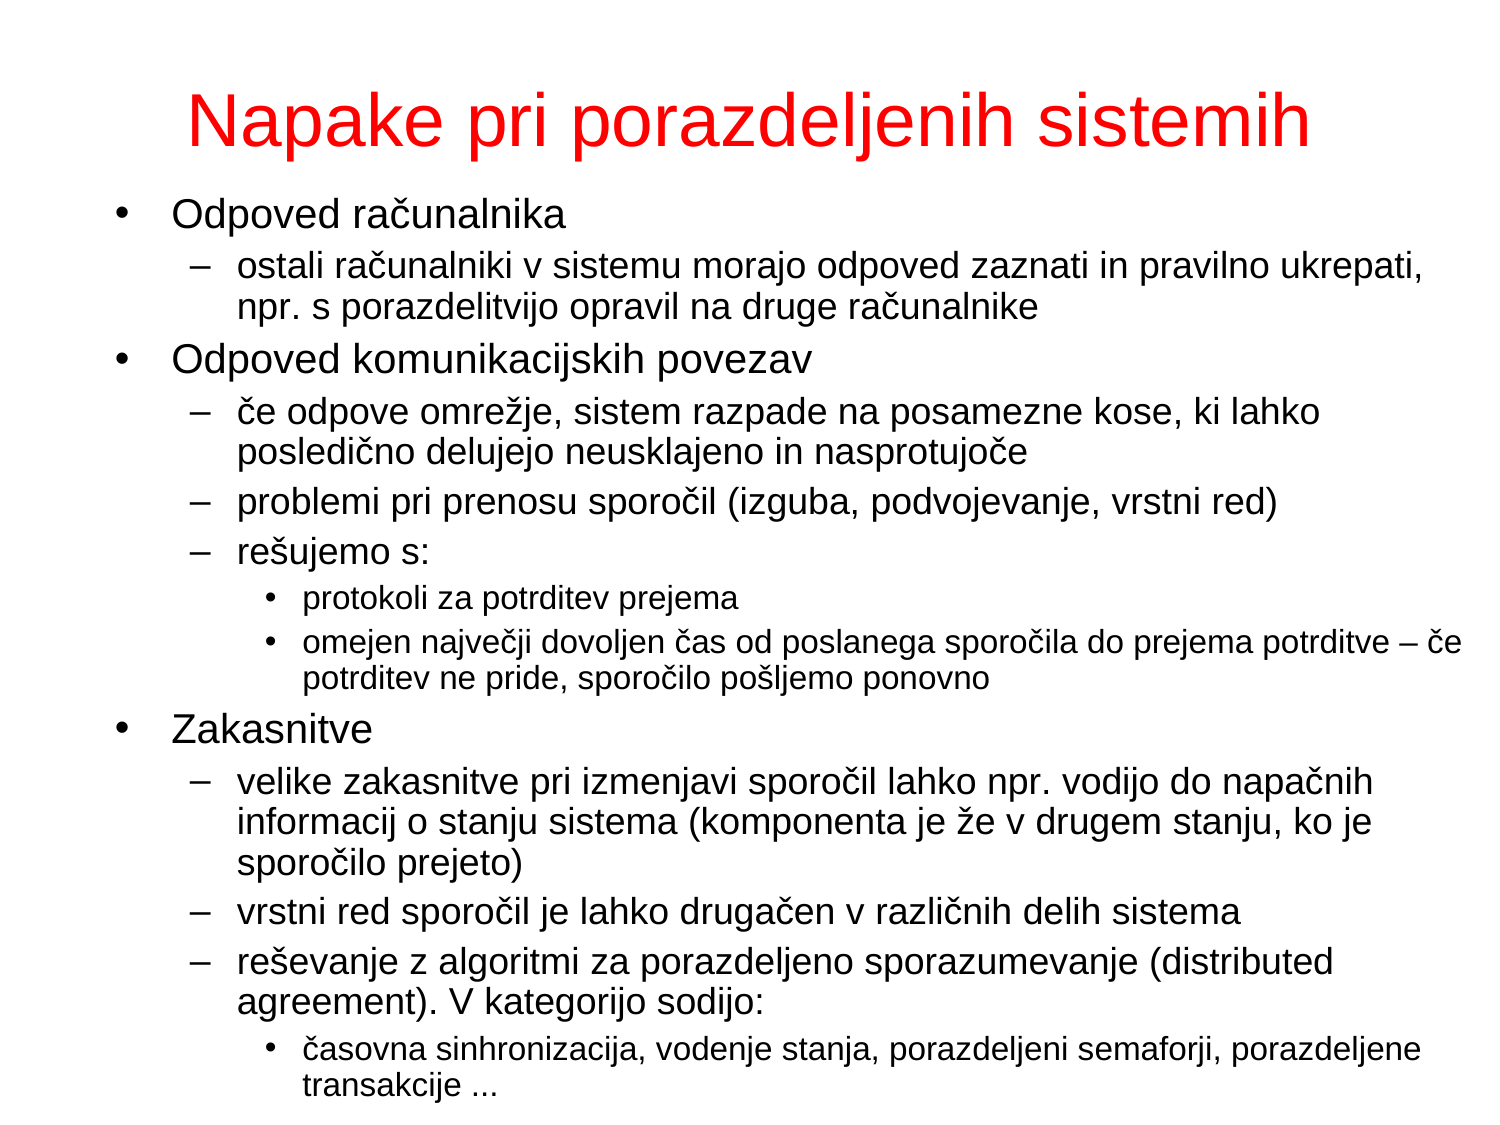

# Napake pri porazdeljenih sistemih
Odpoved računalnika
ostali računalniki v sistemu morajo odpoved zaznati in pravilno ukrepati, npr. s porazdelitvijo opravil na druge računalnike
Odpoved komunikacijskih povezav
če odpove omrežje, sistem razpade na posamezne kose, ki lahko posledično delujejo neusklajeno in nasprotujoče
problemi pri prenosu sporočil (izguba, podvojevanje, vrstni red)
rešujemo s:
protokoli za potrditev prejema
omejen največji dovoljen čas od poslanega sporočila do prejema potrditve – če potrditev ne pride, sporočilo pošljemo ponovno
Zakasnitve
velike zakasnitve pri izmenjavi sporočil lahko npr. vodijo do napačnih informacij o stanju sistema (komponenta je že v drugem stanju, ko je sporočilo prejeto)
vrstni red sporočil je lahko drugačen v različnih delih sistema
reševanje z algoritmi za porazdeljeno sporazumevanje (distributed agreement). V kategorijo sodijo:
časovna sinhronizacija, vodenje stanja, porazdeljeni semaforji, porazdeljene transakcije ...